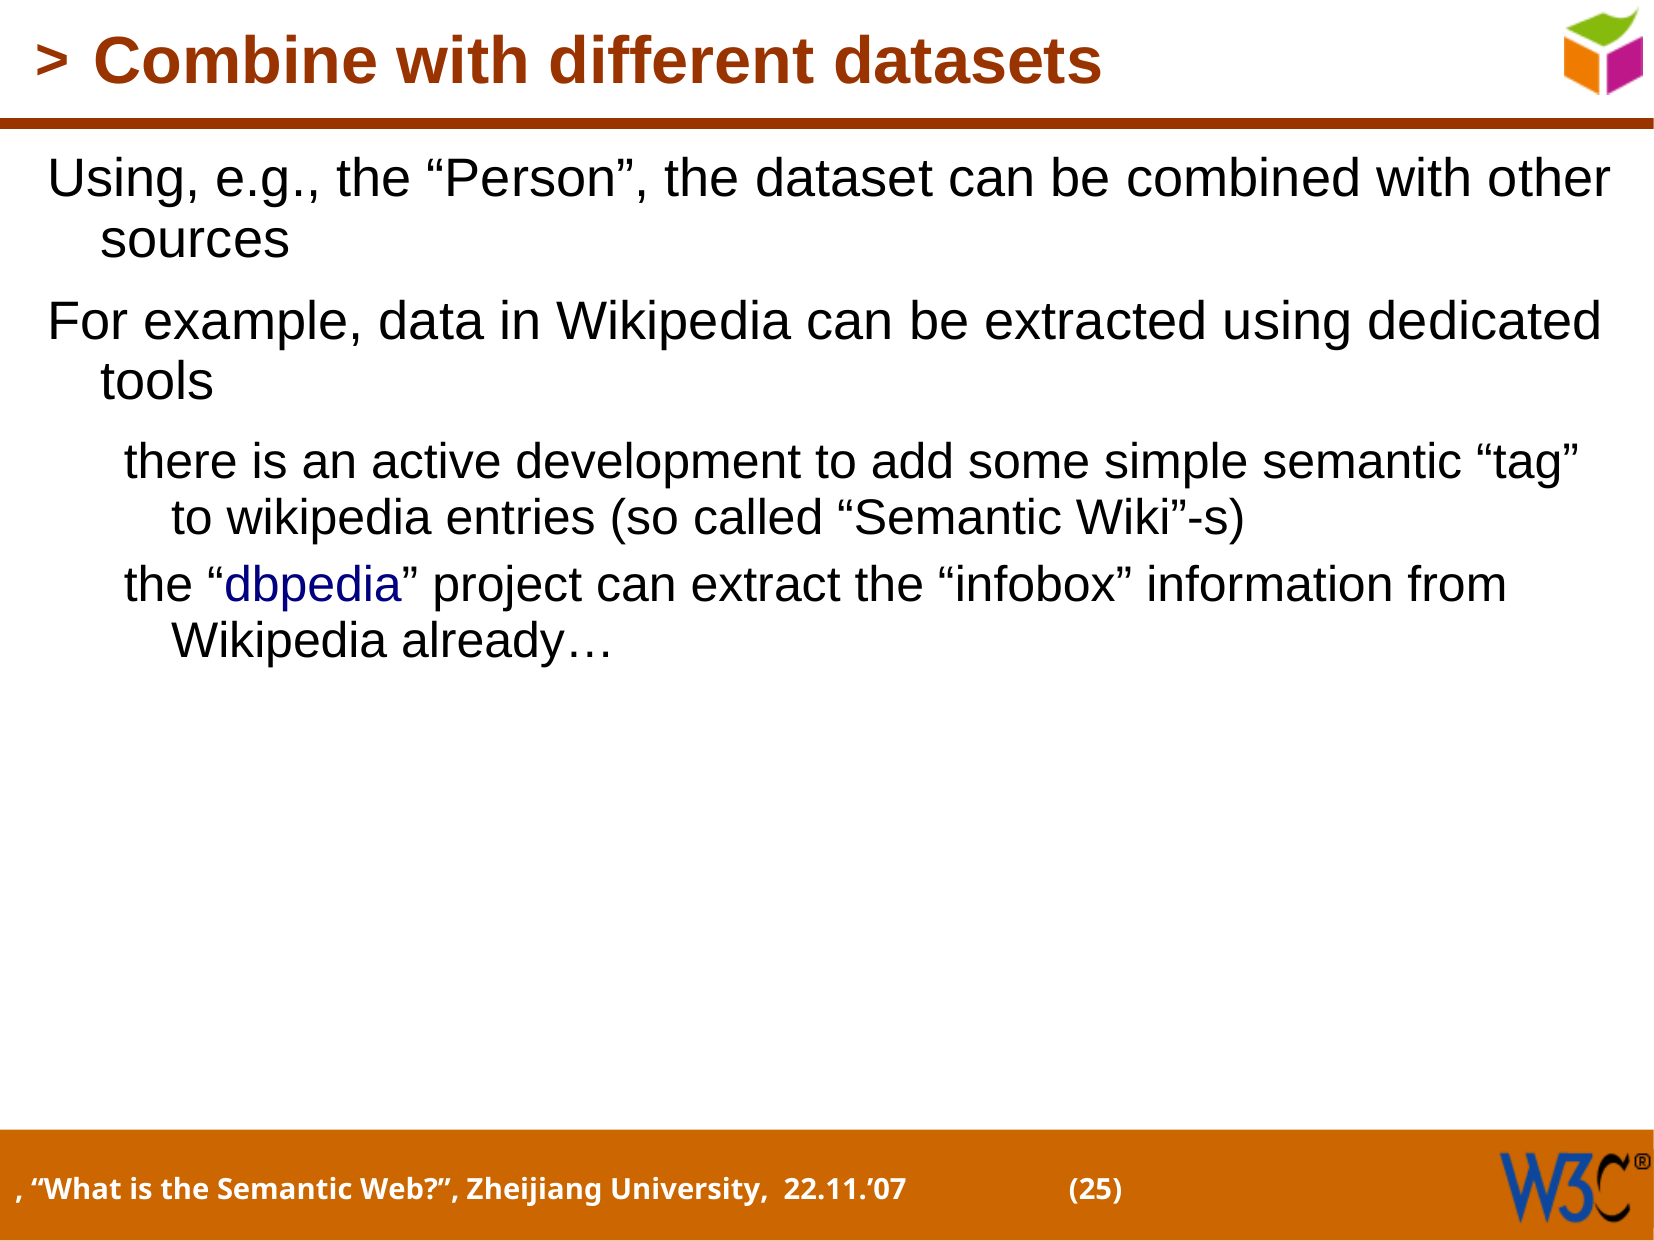

# Combine with different datasets
Using, e.g., the “Person”, the dataset can be combined with other sources
For example, data in Wikipedia can be extracted using dedicated tools
there is an active development to add some simple semantic “tag” to wikipedia entries (so called “Semantic Wiki”-s)
the “dbpedia” project can extract the “infobox” information from Wikipedia already…